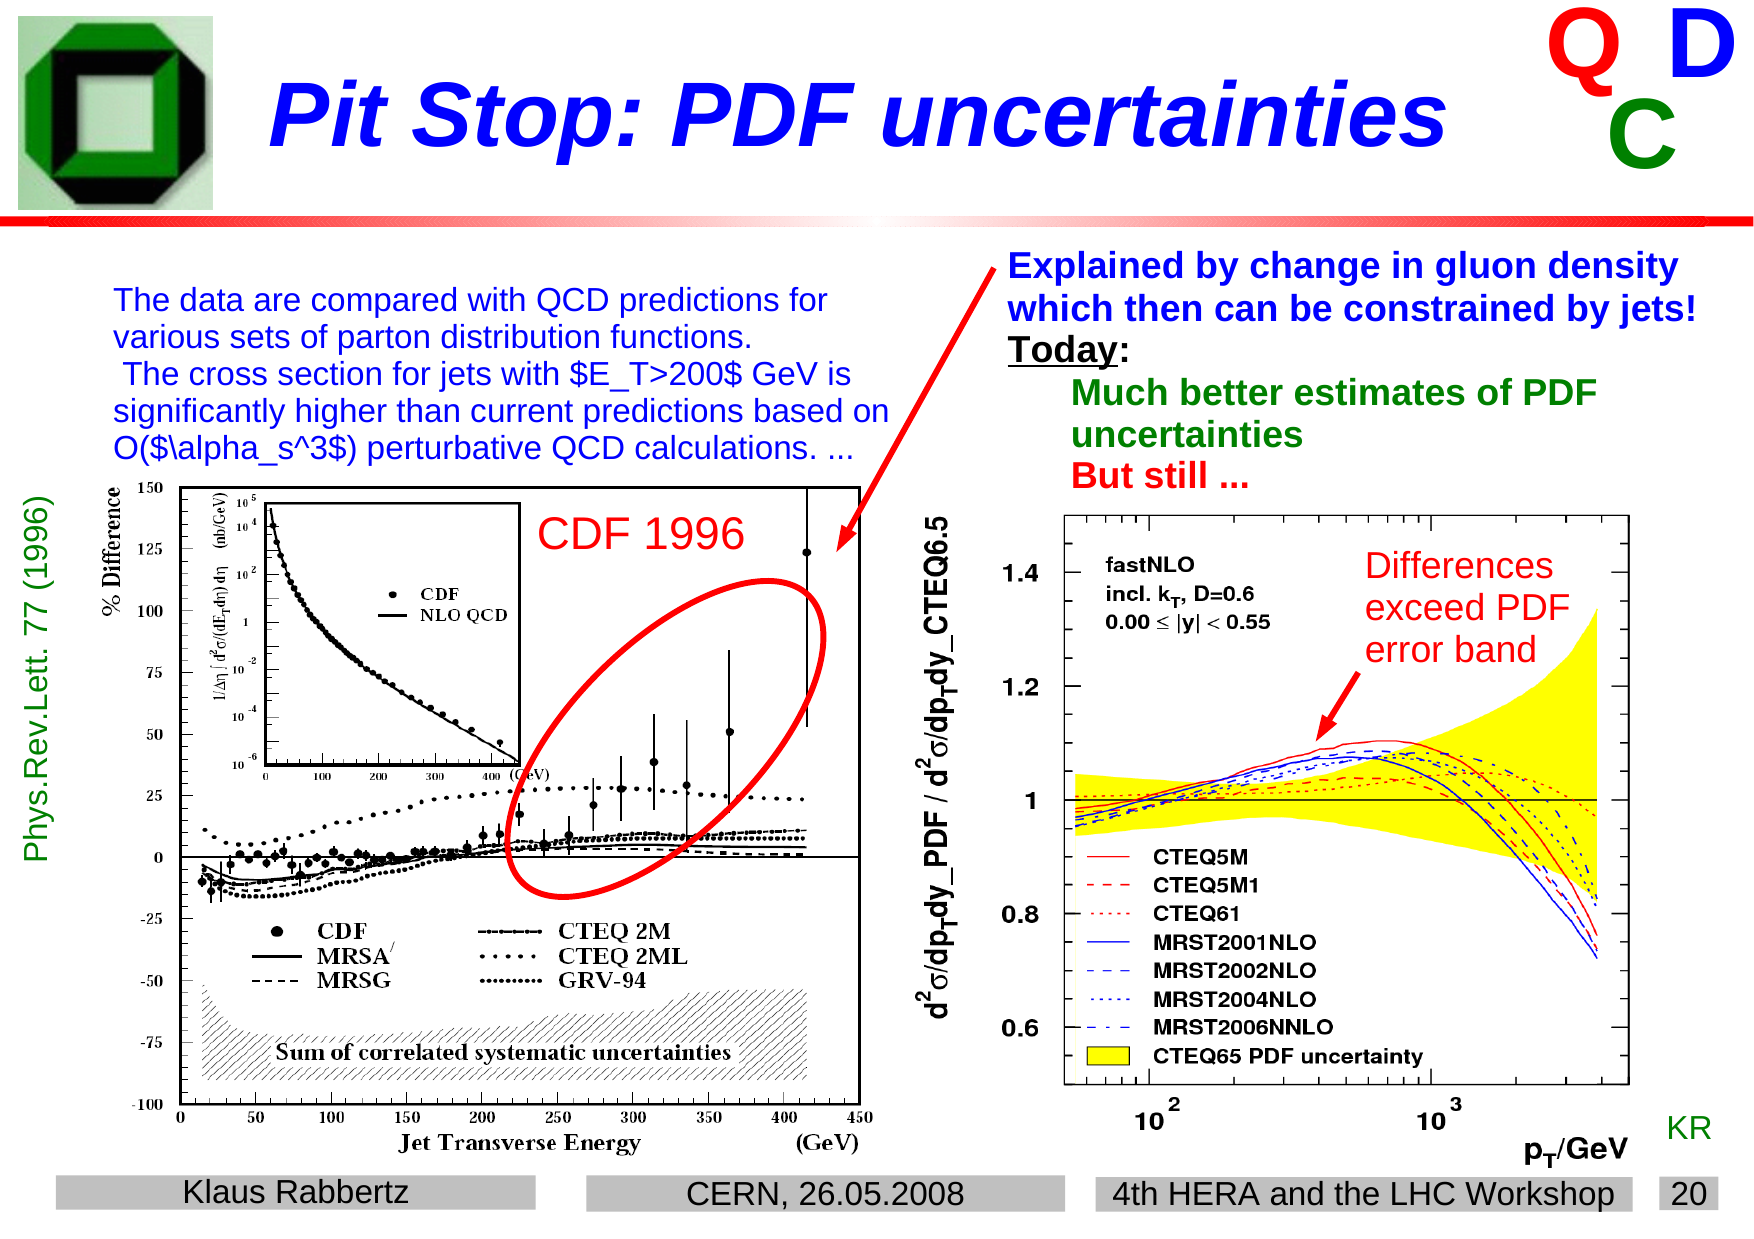

# Pit Stop: PDF uncertainties
Explained by change in gluon density
which then can be constrained by jets!
Today:
 Much better estimates of PDF
 uncertainties
 But still ...
The data are compared with QCD predictions for
various sets of parton distribution functions.
 The cross section for jets with $E_T>200$ GeV is
significantly higher than current predictions based on
O($\alpha_s^3$) perturbative QCD calculations. ...
CDF 1996
Differences
exceed PDF
error band
Phys.Rev.Lett. 77 (1996)
KR